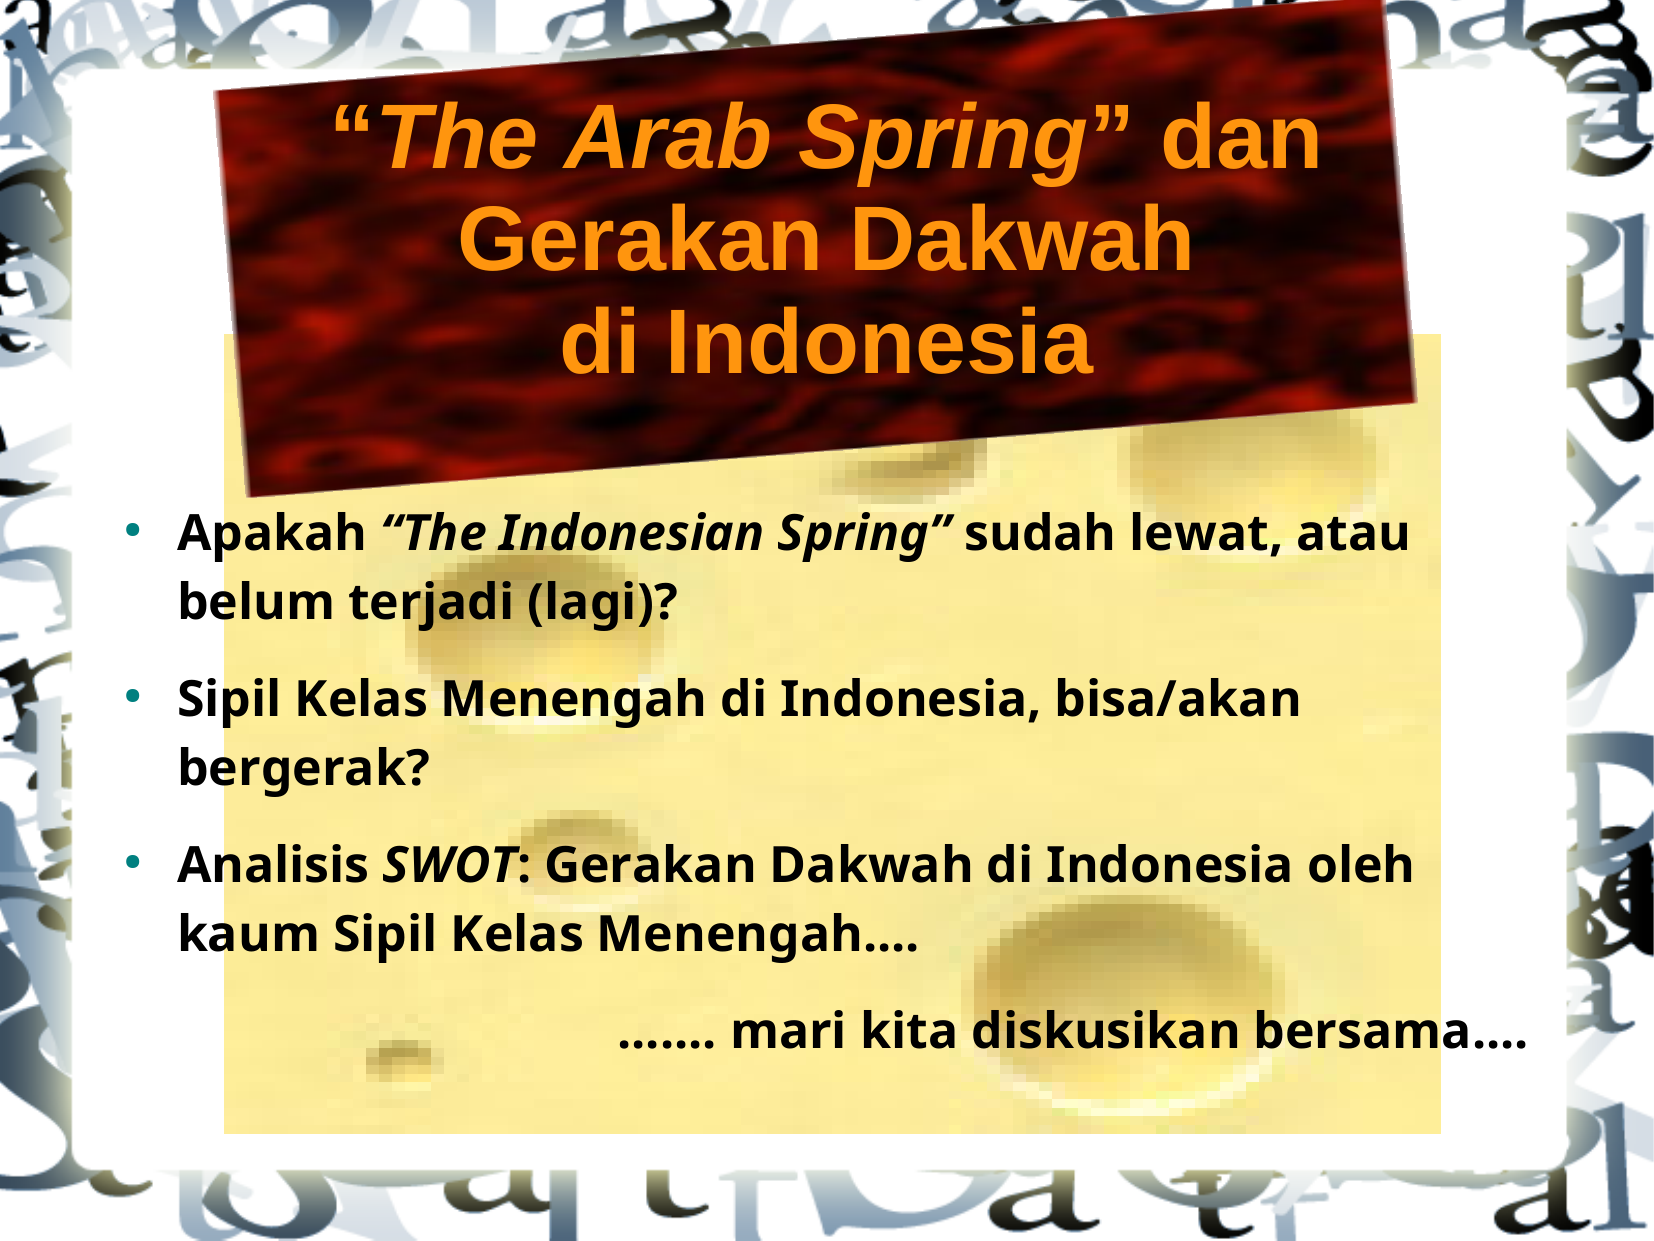

# “The Arab Spring” dan Gerakan Dakwah di Indonesia
Apakah “The Indonesian Spring” sudah lewat, atau belum terjadi (lagi)?
Sipil Kelas Menengah di Indonesia, bisa/akan bergerak?
Analisis SWOT: Gerakan Dakwah di Indonesia oleh kaum Sipil Kelas Menengah....
....... mari kita diskusikan bersama....